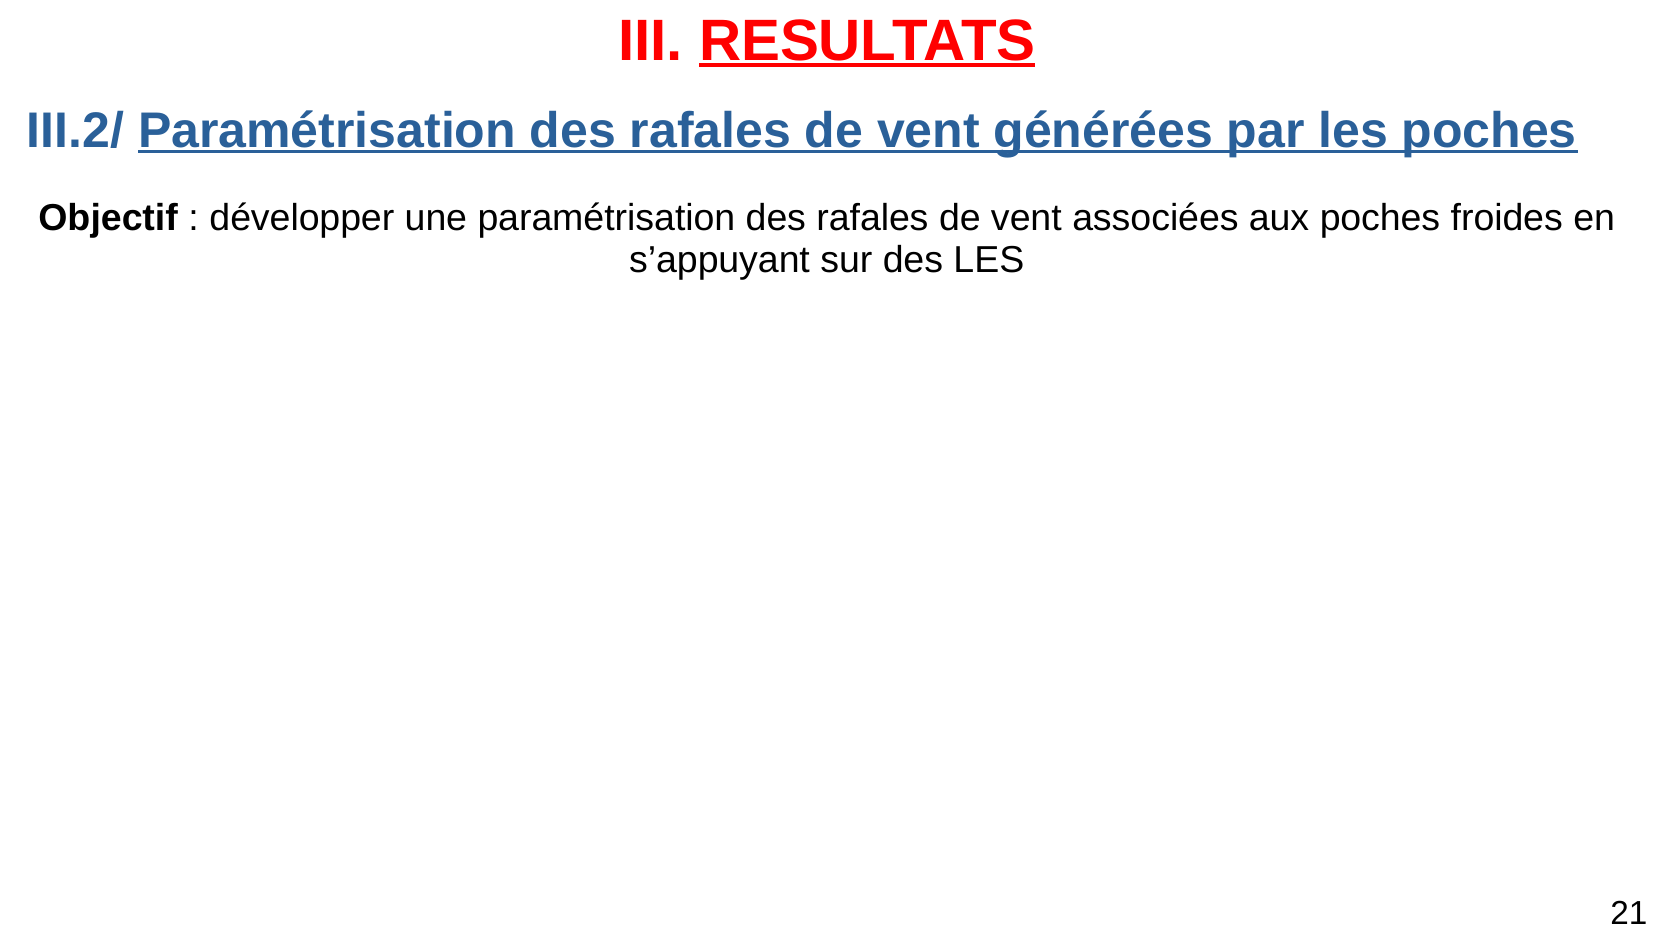

III. RESULTATS
III.2/ Paramétrisation des rafales de vent générées par les poches
Objectif : développer une paramétrisation des rafales de vent associées aux poches froides en s’appuyant sur des LES
21